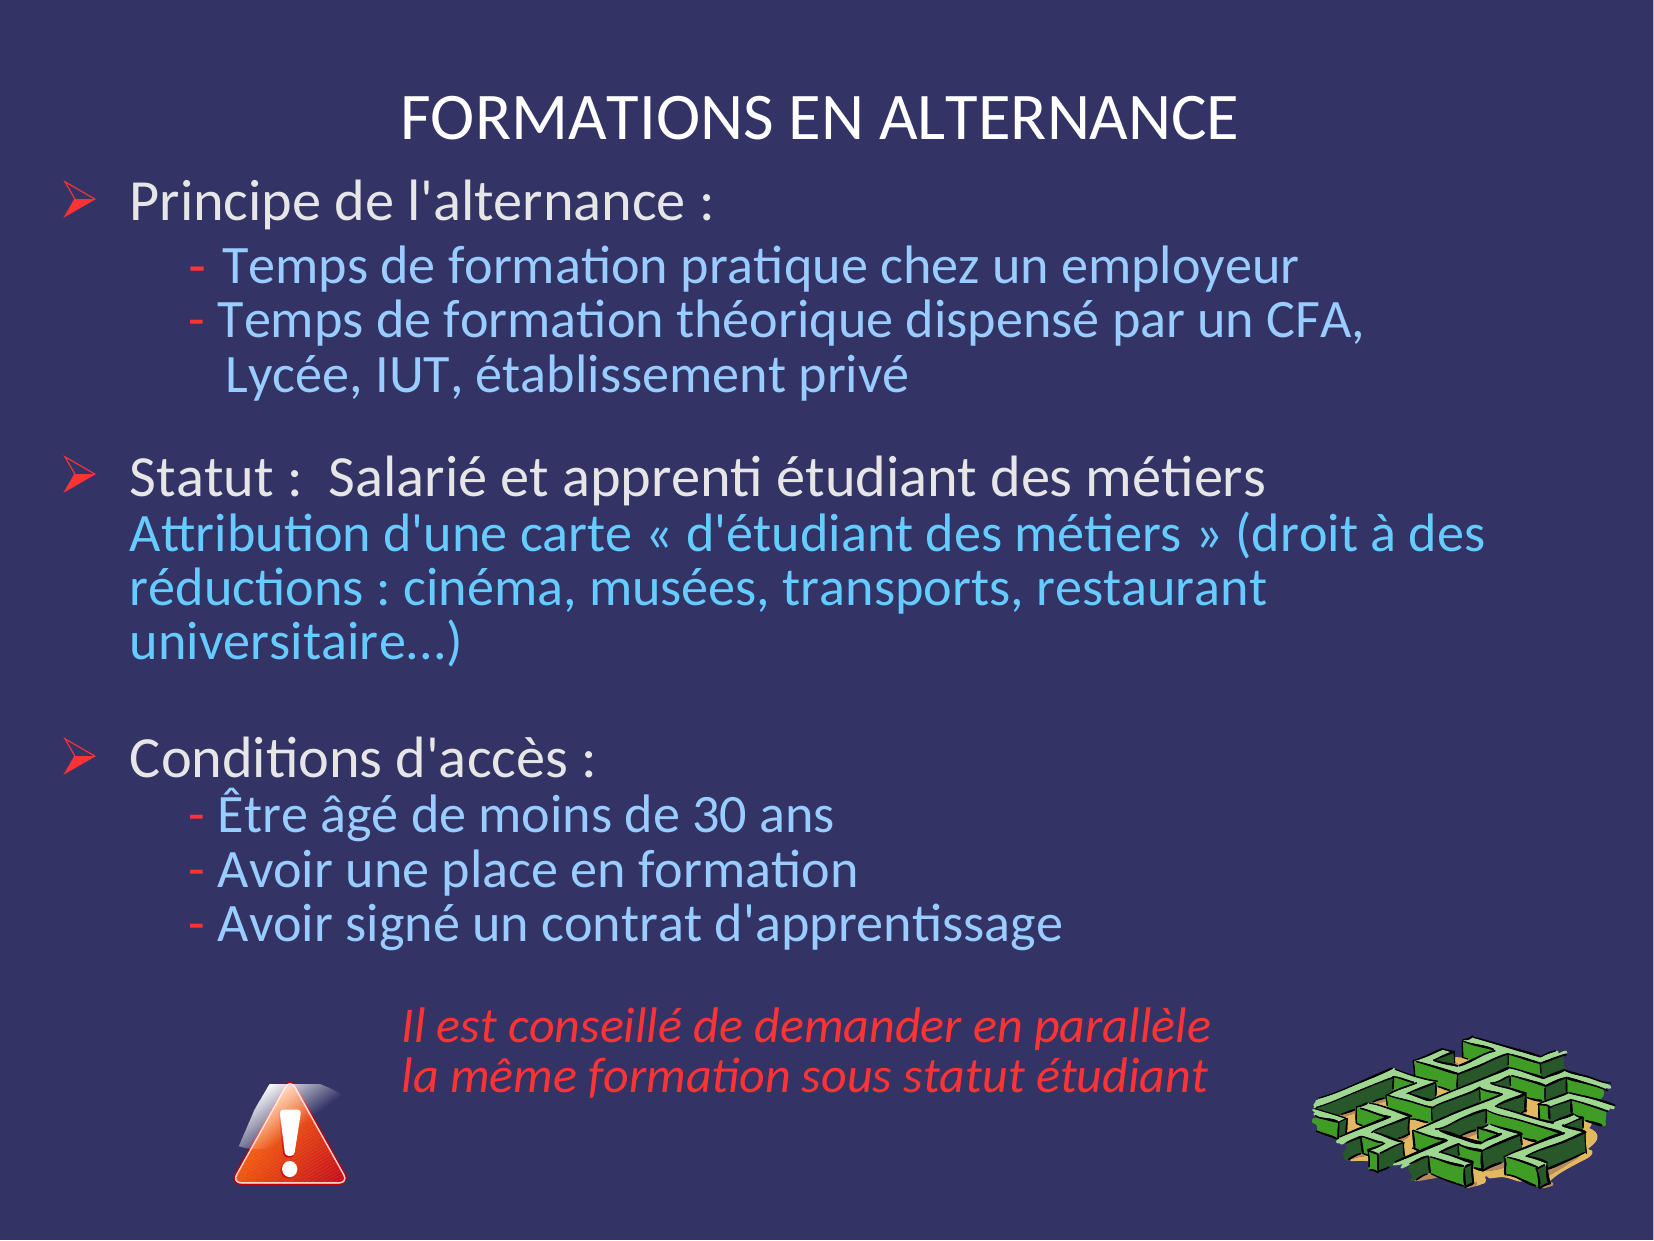

# FORMATIONS EN ALTERNANCE
Principe de l'alternance :
- Temps de formation pratique chez un employeur
- Temps de formation théorique dispensé par un CFA,
 Lycée, IUT, établissement privé
Statut : Salarié et apprenti étudiant des métiers
Attribution d'une carte « d'étudiant des métiers » (droit à des réductions : cinéma, musées, transports, restaurant universitaire...)
Conditions d'accès :
- Être âgé de moins de 30 ans
- Avoir une place en formation
- Avoir signé un contrat d'apprentissage
Il est conseillé de demander en parallèle
la même formation sous statut étudiant